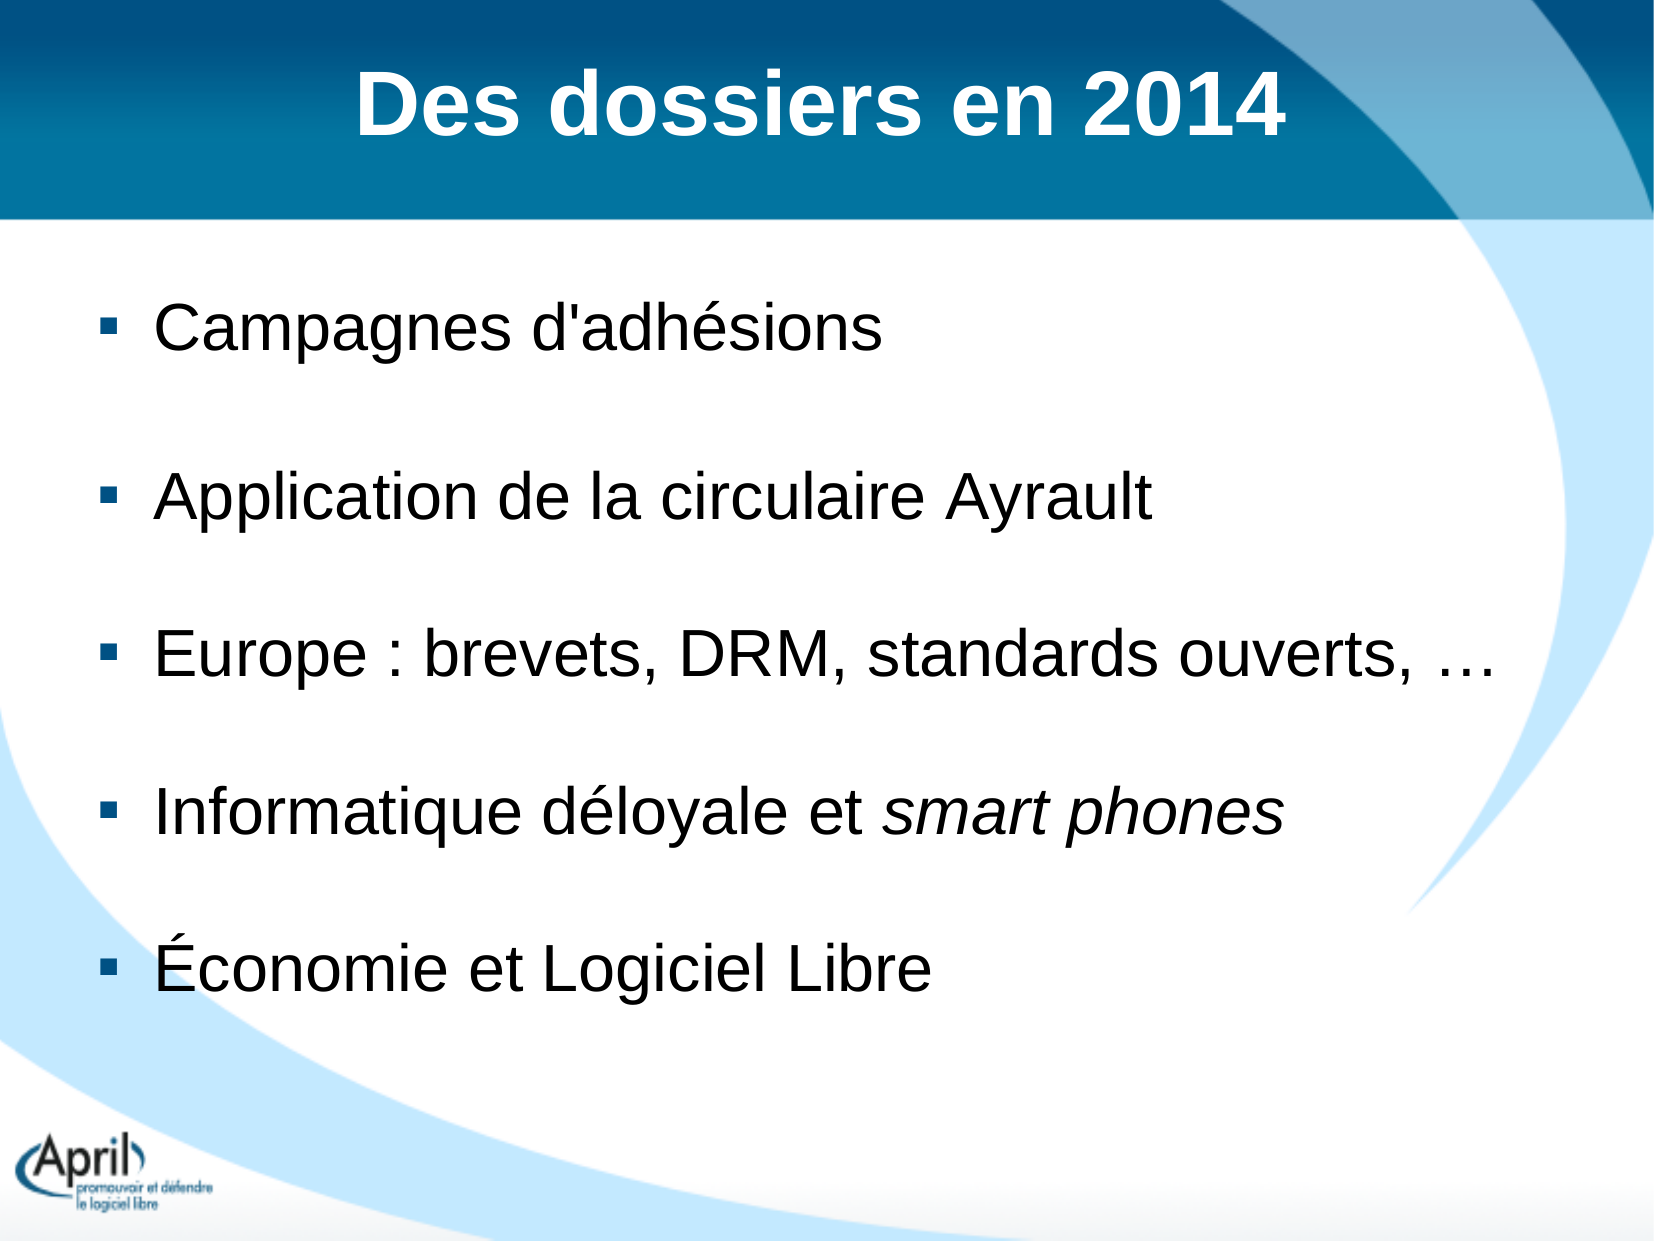

# Des dossiers en 2014
Campagnes d'adhésions
Application de la circulaire Ayrault
Europe : brevets, DRM, standards ouverts, …
Informatique déloyale et smart phones
Économie et Logiciel Libre